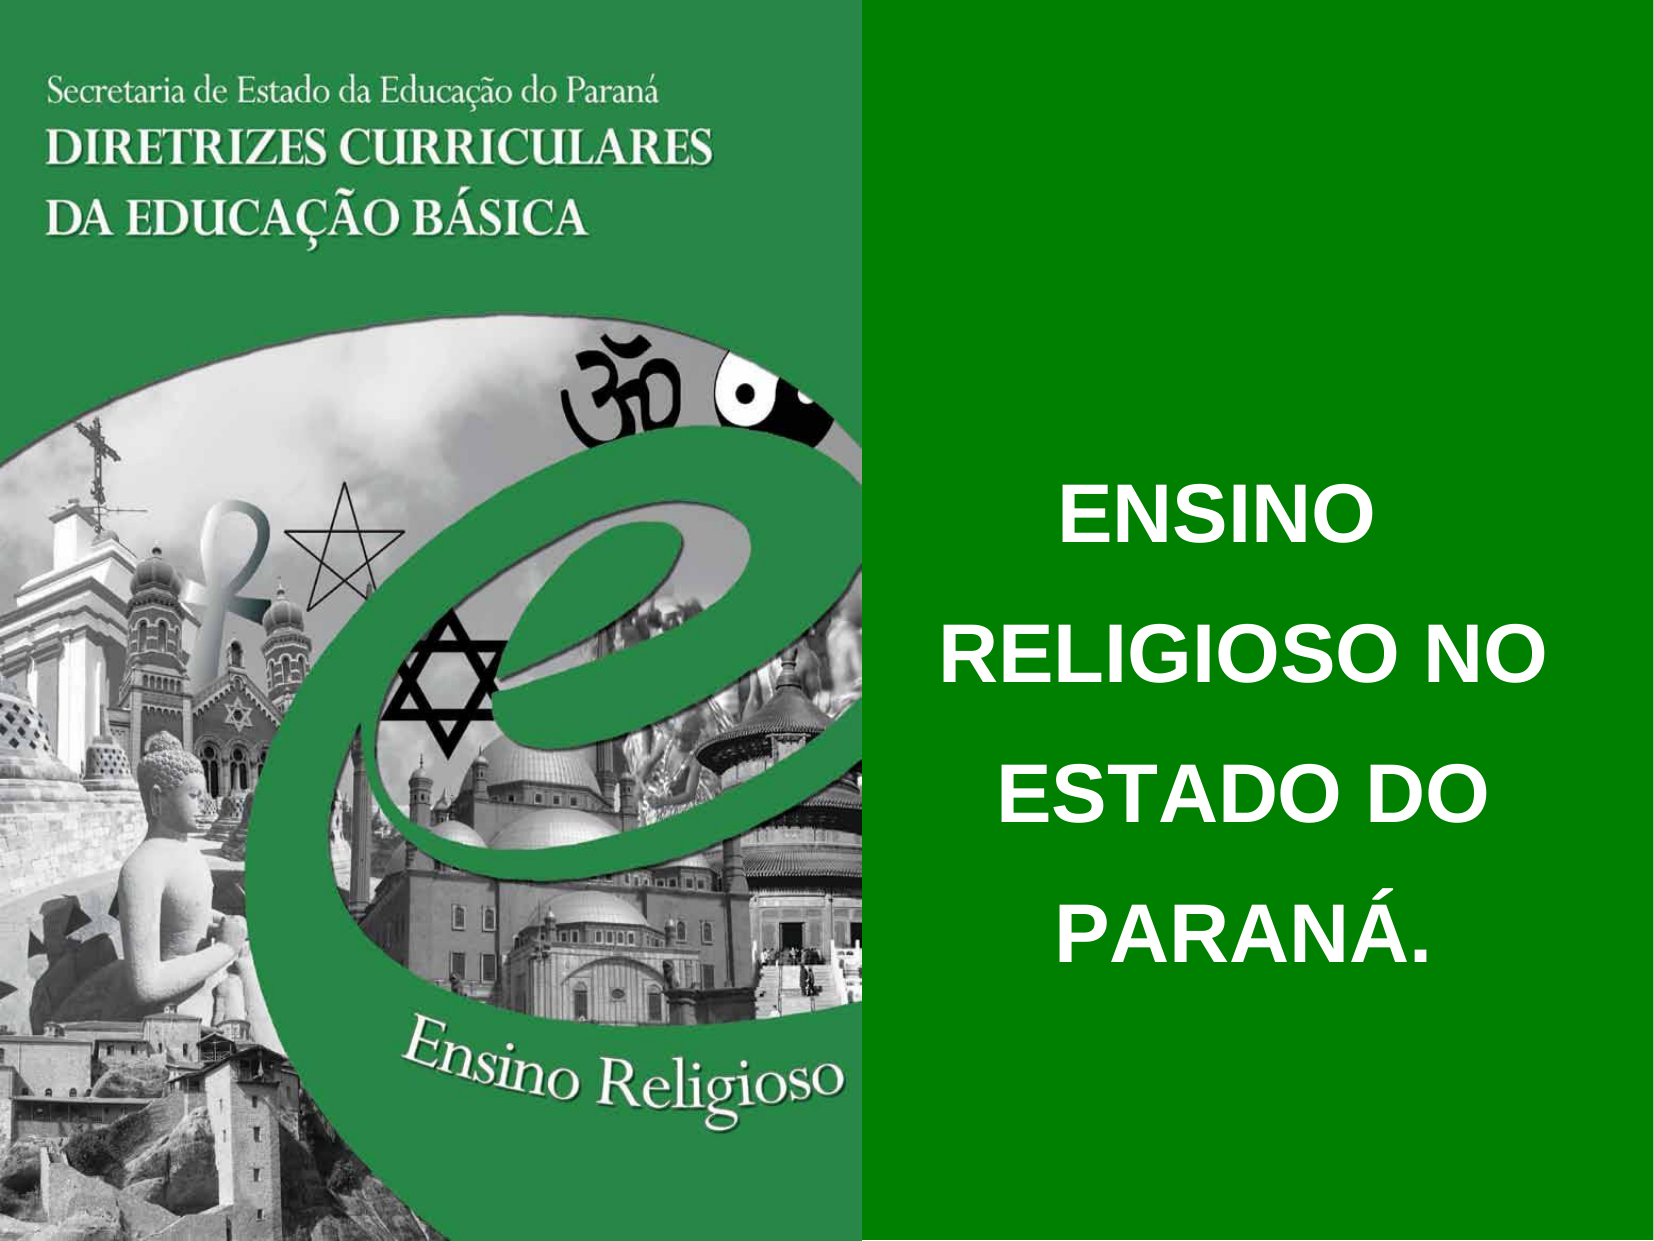

# ENSINO RELIGIOSO NO ESTADO DO PARANÁ.